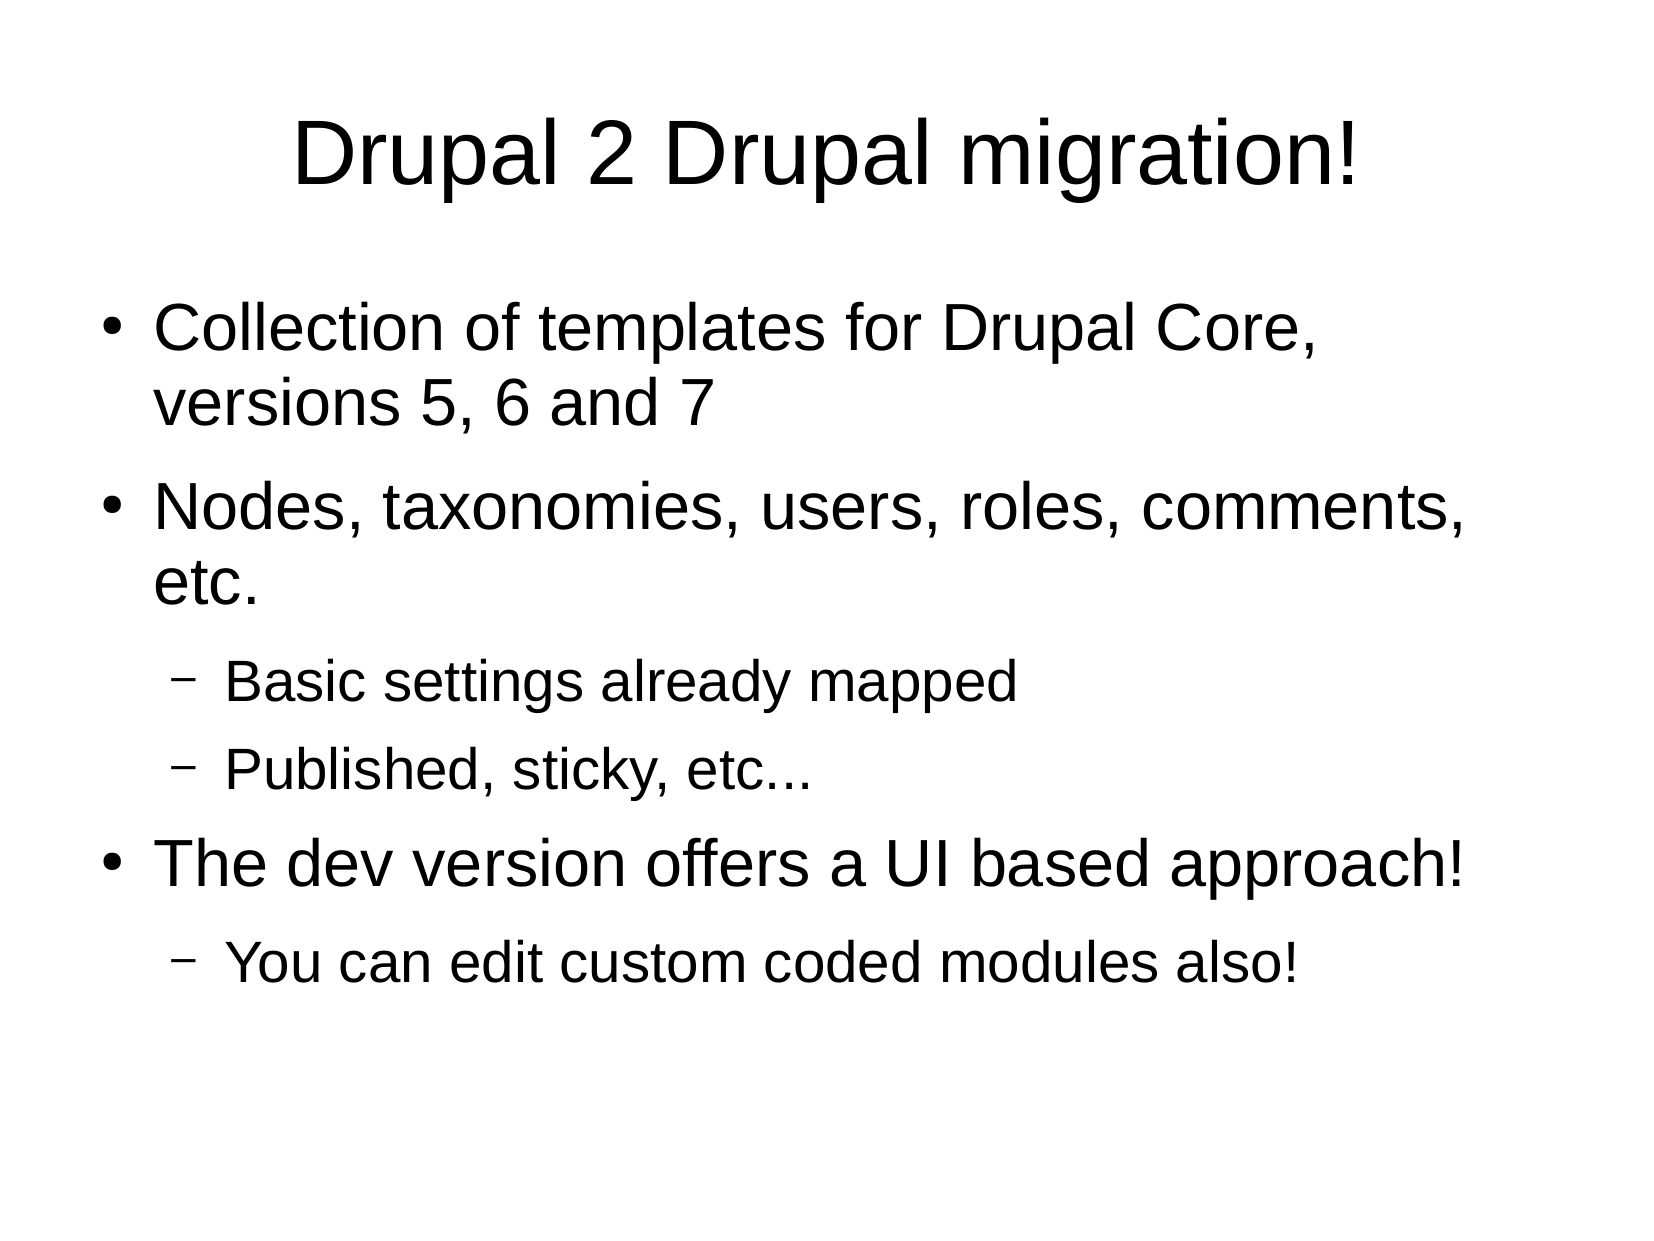

# Drupal 2 Drupal migration!
Collection of templates for Drupal Core, versions 5, 6 and 7
Nodes, taxonomies, users, roles, comments, etc.
Basic settings already mapped
Published, sticky, etc...
The dev version offers a UI based approach!
You can edit custom coded modules also!